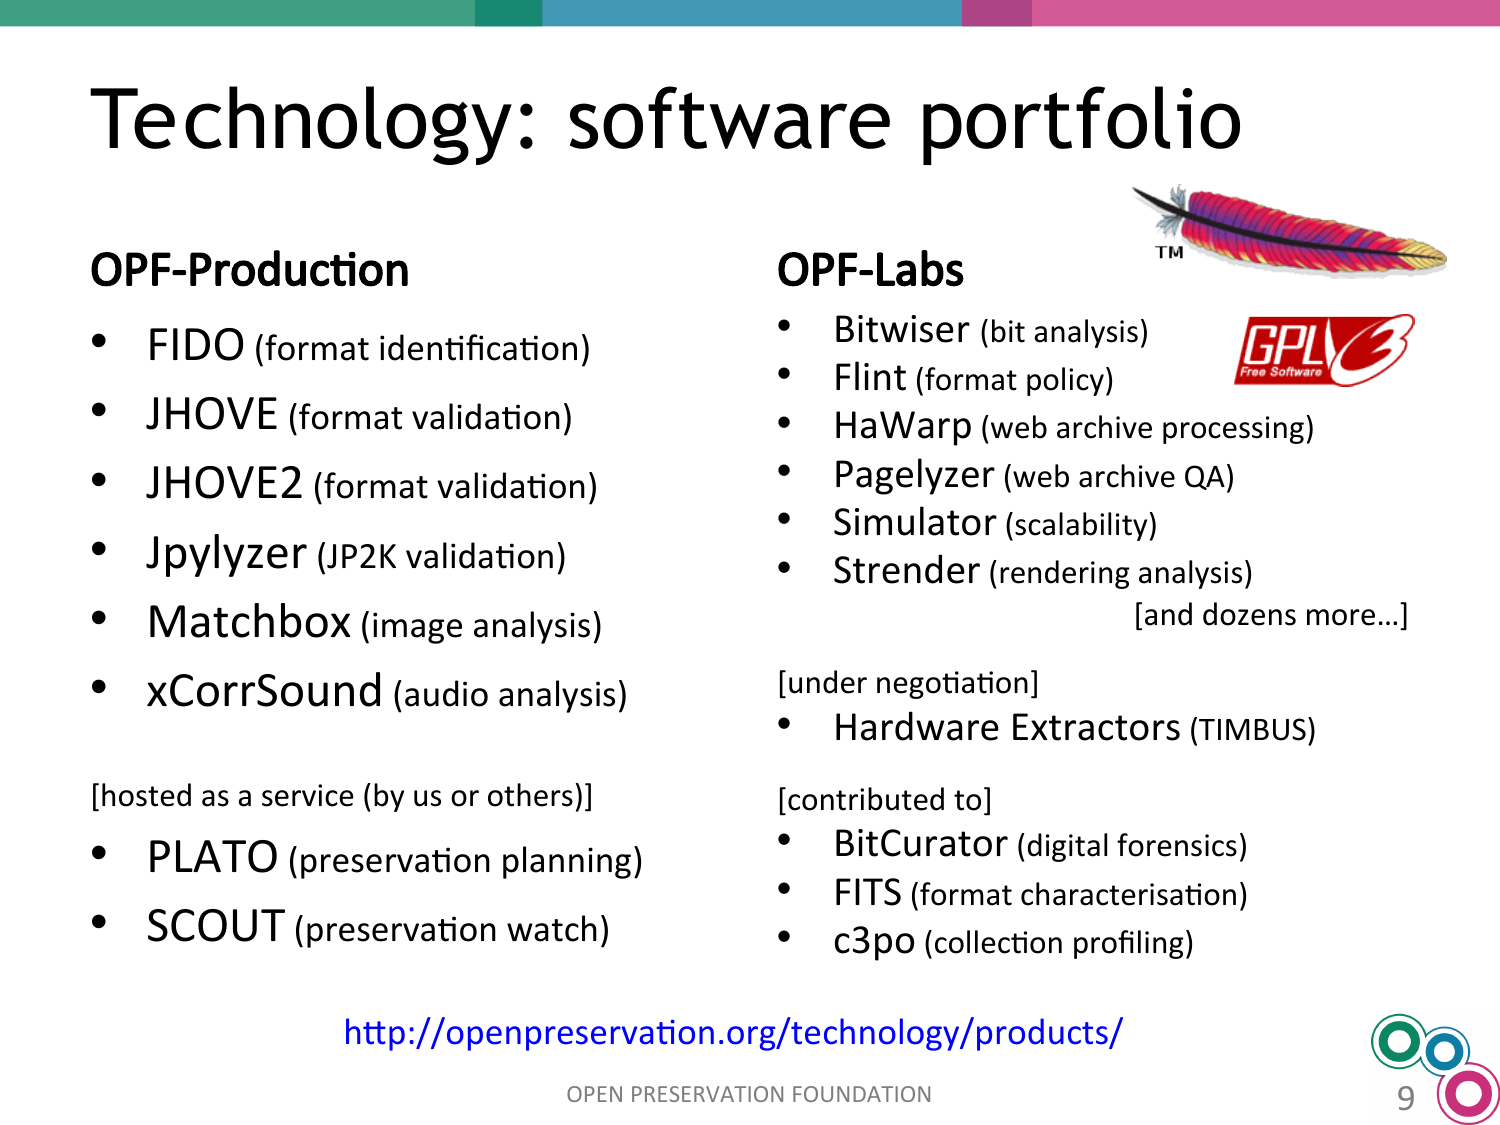

# Technology: software portfolio
OPF-Production
OPF-Labs
FIDO (format identification)
JHOVE (format validation)
JHOVE2 (format validation)
Jpylyzer (JP2K validation)
Matchbox (image analysis)
xCorrSound (audio analysis)
[hosted as a service (by us or others)]
PLATO (preservation planning)
SCOUT (preservation watch)
Bitwiser (bit analysis)
Flint (format policy)
HaWarp (web archive processing)
Pagelyzer (web archive QA)
Simulator (scalability)
Strender (rendering analysis)
[and dozens more…]
[under negotiation]
Hardware Extractors (TIMBUS)
[contributed to]
BitCurator (digital forensics)
FITS (format characterisation)
c3po (collection profiling)
http://openpreservation.org/technology/products/